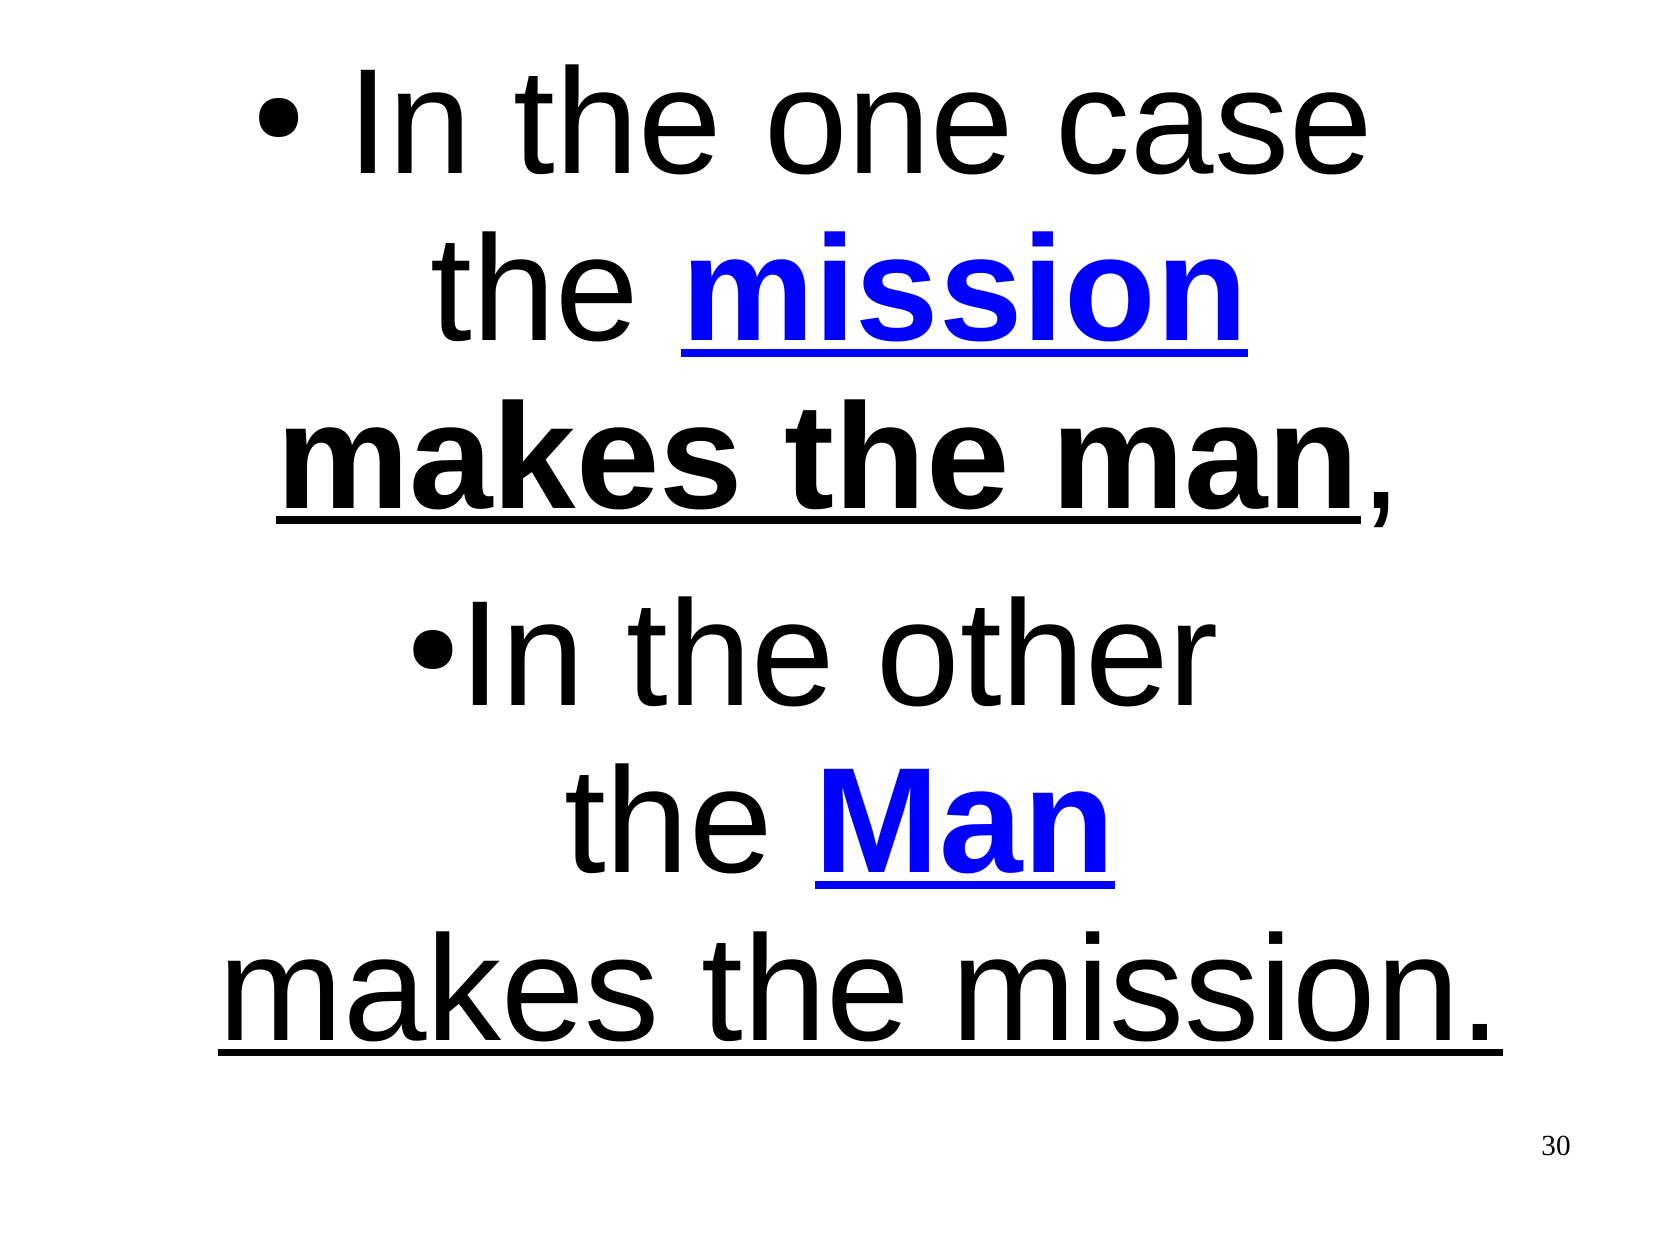

# In the one case the mission makes the man,
In the other
the Man
makes the mission.
30